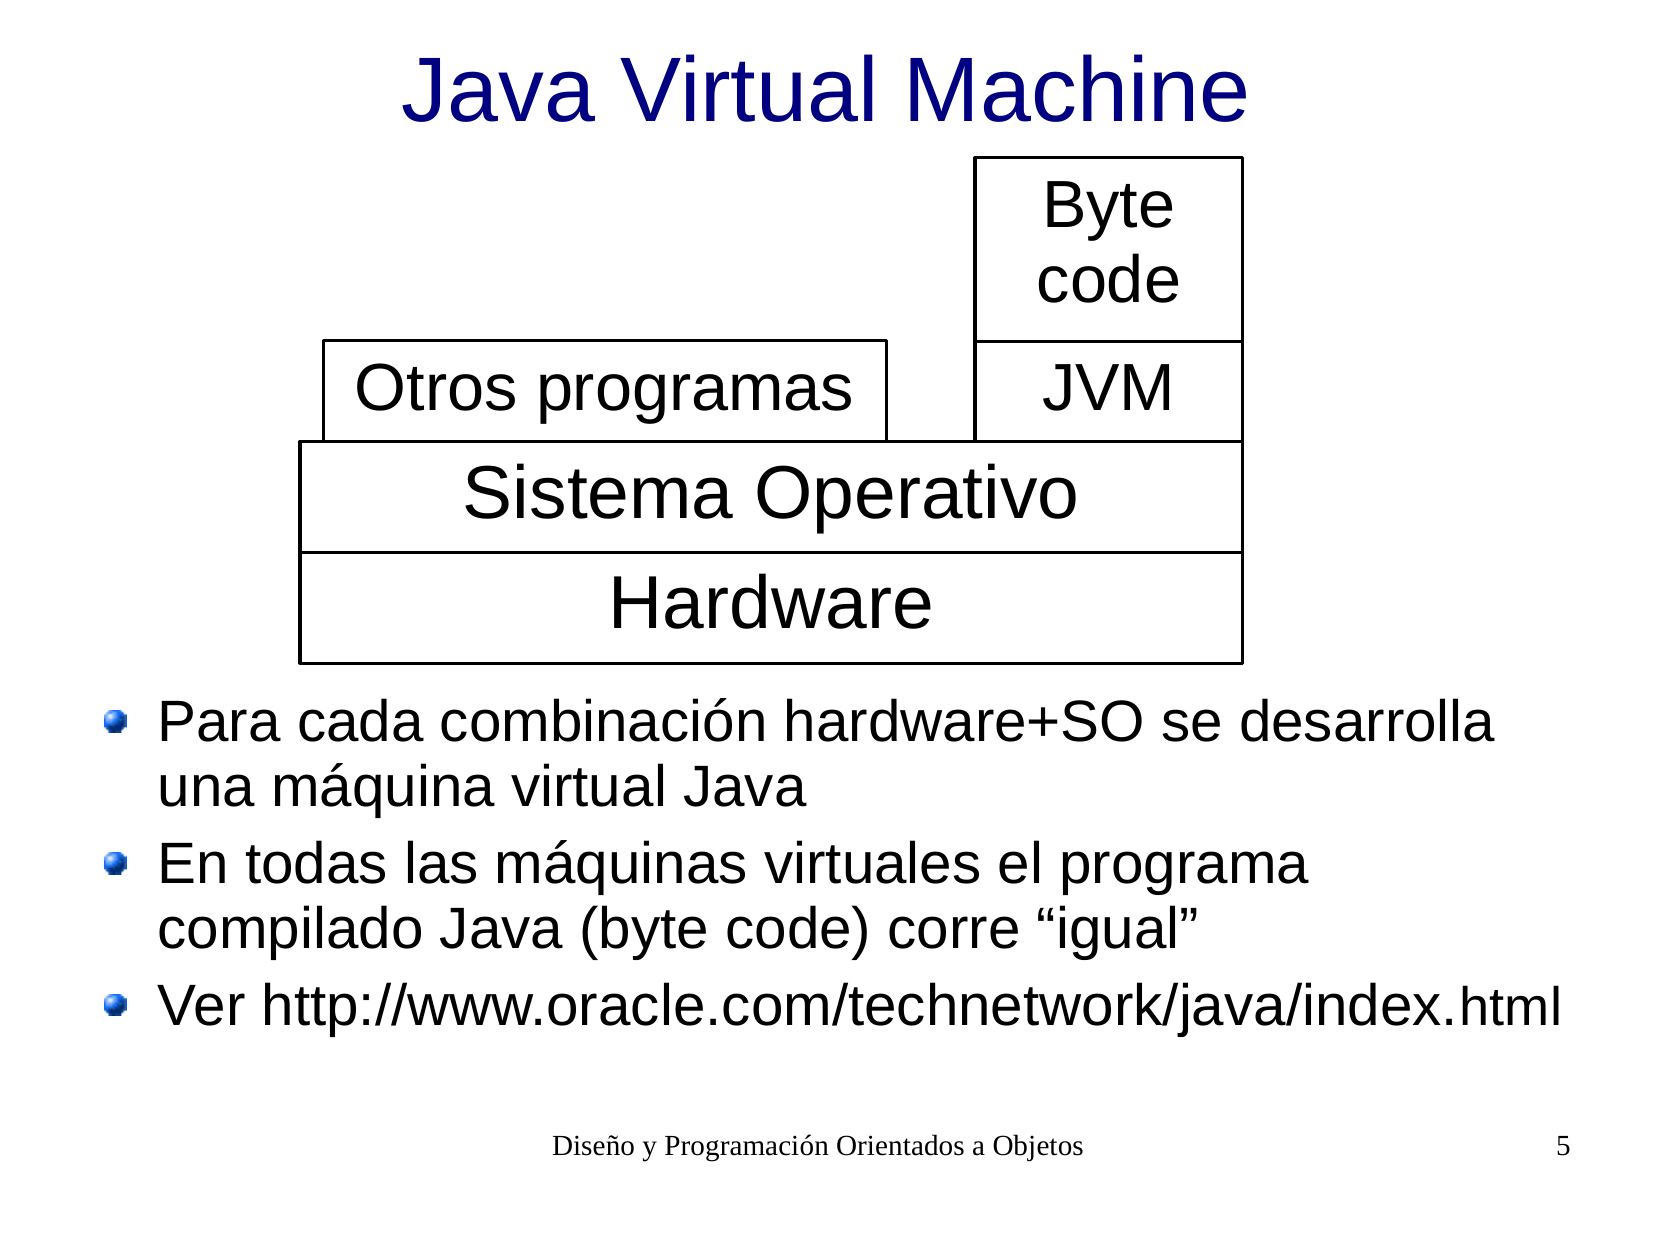

# Java Virtual Machine
Byte code
Otros programas
JVM
Sistema Operativo
Hardware
Para cada combinación hardware+SO se desarrolla una máquina virtual Java
En todas las máquinas virtuales el programa compilado Java (byte code) corre “igual”
Ver http://www.oracle.com/technetwork/java/index.html
Diseño y programación Orientados a Objetos
5